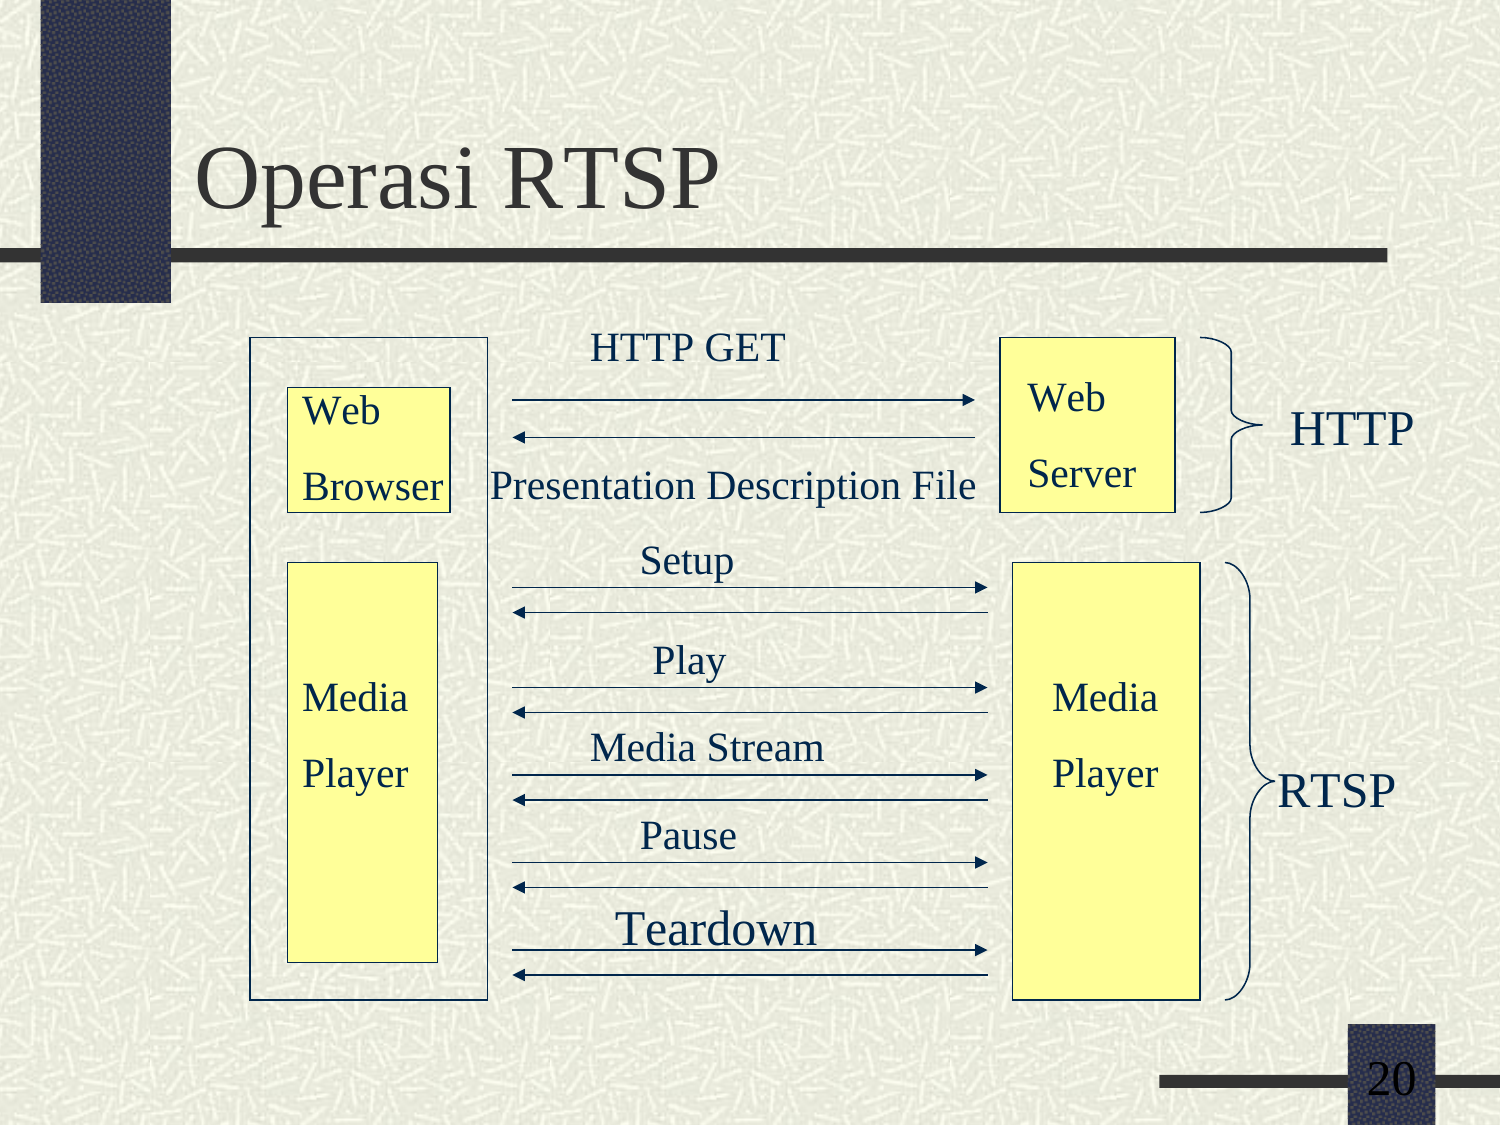

# Operasi RTSP
HTTP GET
Web
Server
Web
Browser
HTTP
Presentation Description File
Setup
Play
Media
Player
Media
Player
Media Stream
RTSP
Pause
Teardown
20